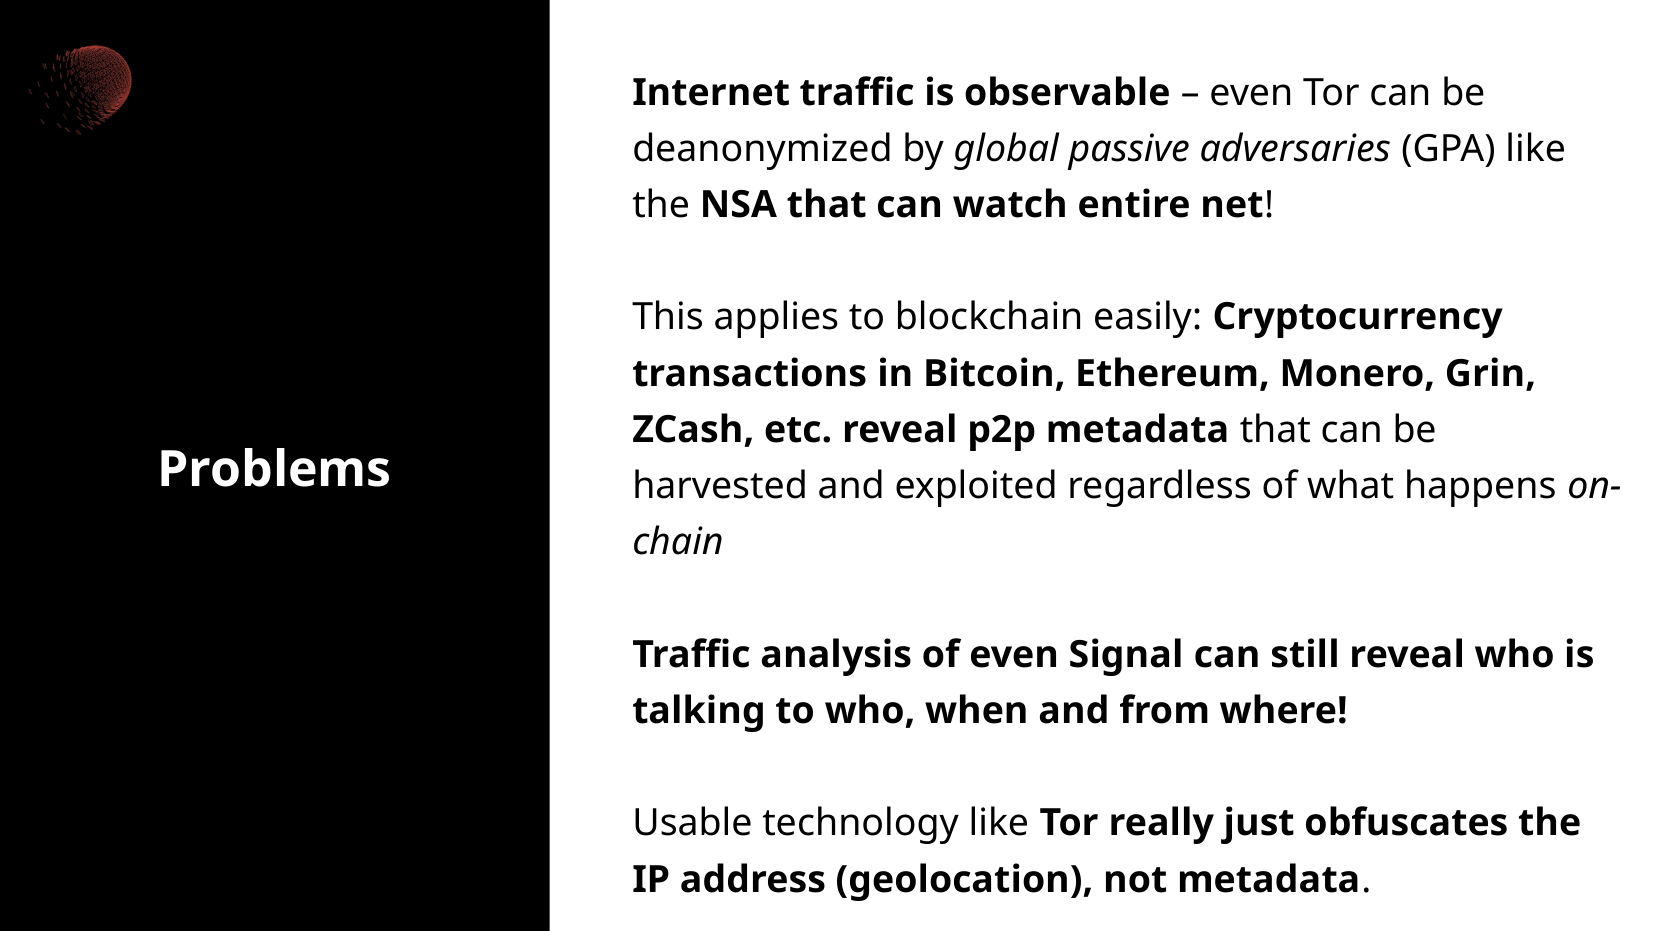

Internet traffic is observable – even Tor can be deanonymized by global passive adversaries (GPA) like the NSA that can watch entire net!
This applies to blockchain easily: Cryptocurrency transactions in Bitcoin, Ethereum, Monero, Grin, ZCash, etc. reveal p2p metadata that can be harvested and exploited regardless of what happens on-chain
Traffic analysis of even Signal can still reveal who is talking to who, when and from where!
Usable technology like Tor really just obfuscates the IP address (geolocation), not metadata.
# Problems